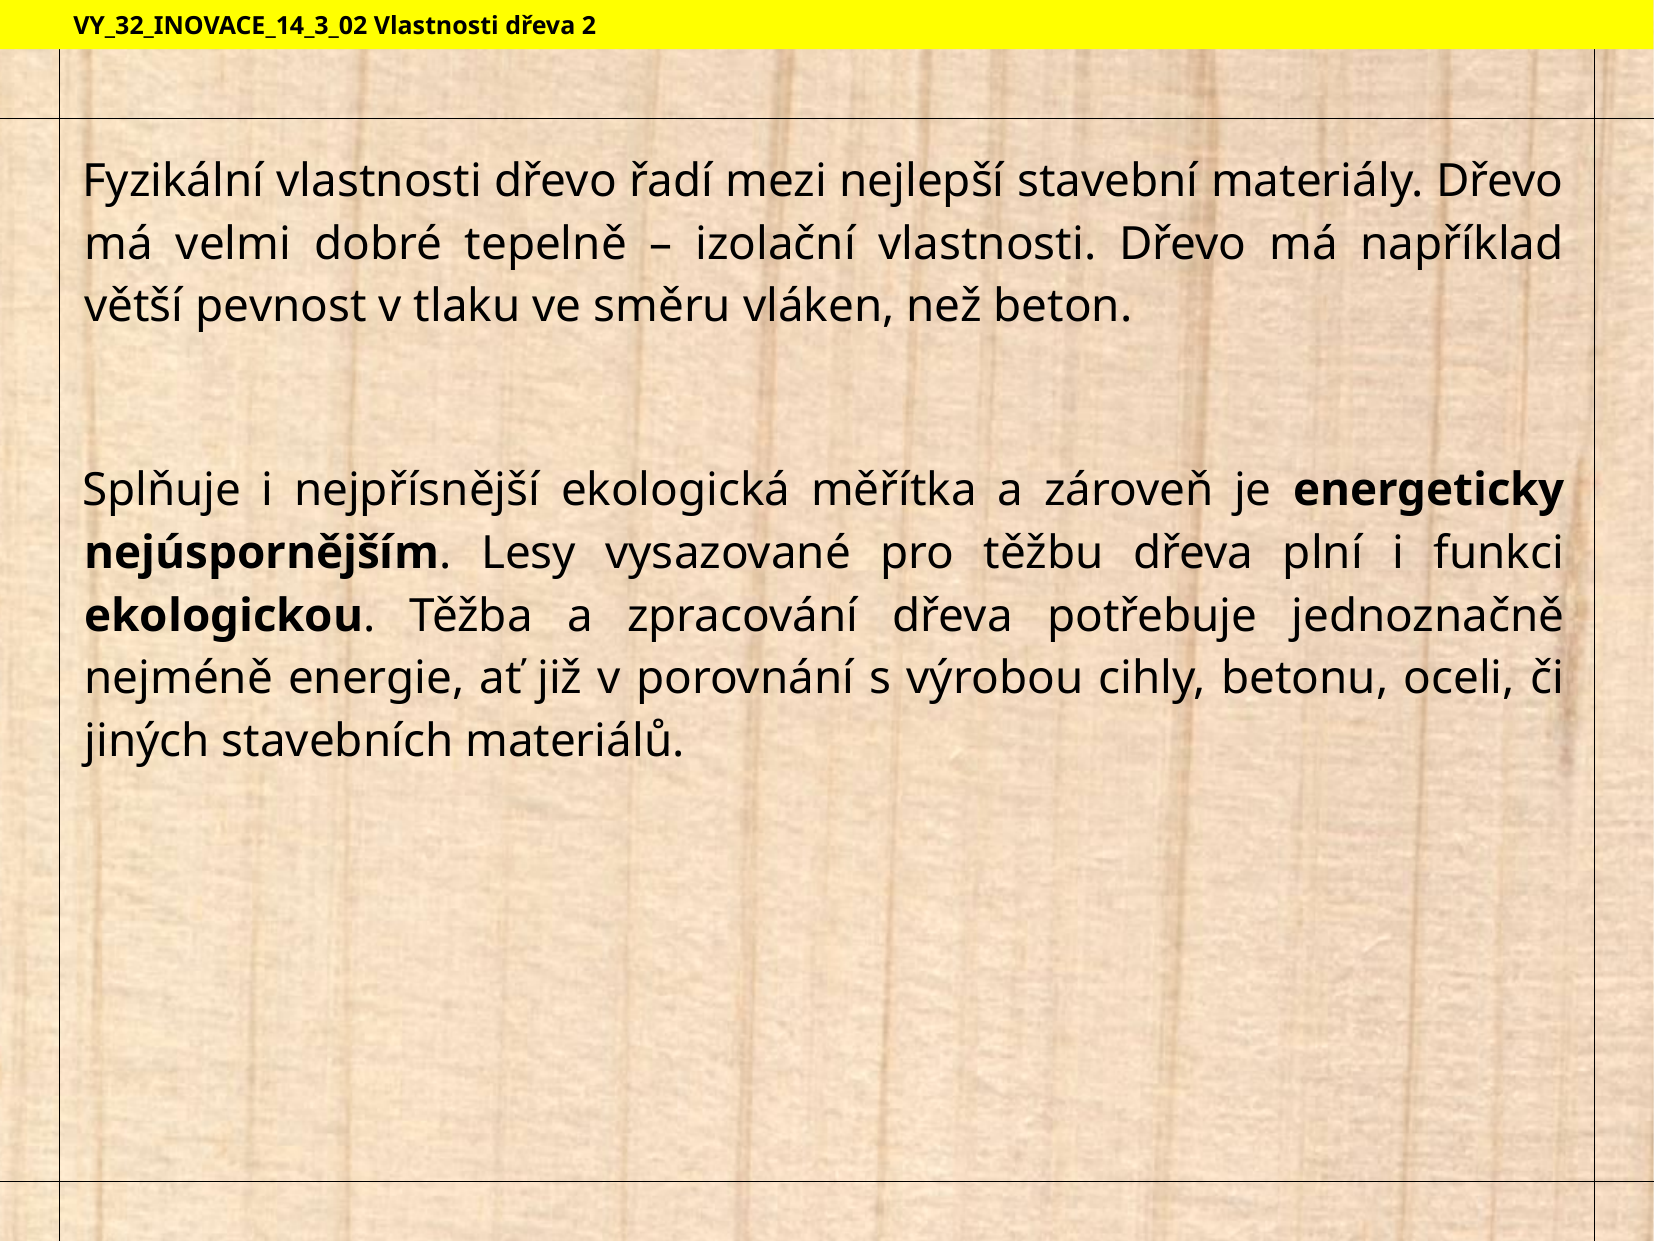

VY_32_INOVACE_14_3_02 Vlastnosti dřeva 2
#
Fyzikální vlastnosti dřevo řadí mezi nejlepší stavební materiály. Dřevo má velmi dobré tepelně – izolační vlastnosti. Dřevo má například větší pevnost v tlaku ve směru vláken, než beton.
Splňuje i nejpřísnější ekologická měřítka a zároveň je energeticky nejúspornějším. Lesy vysazované pro těžbu dřeva plní i funkci ekologickou. Těžba a zpracování dřeva potřebuje jednoznačně nejméně energie, ať již v porovnání s výrobou cihly, betonu, oceli, či jiných stavebních materiálů.